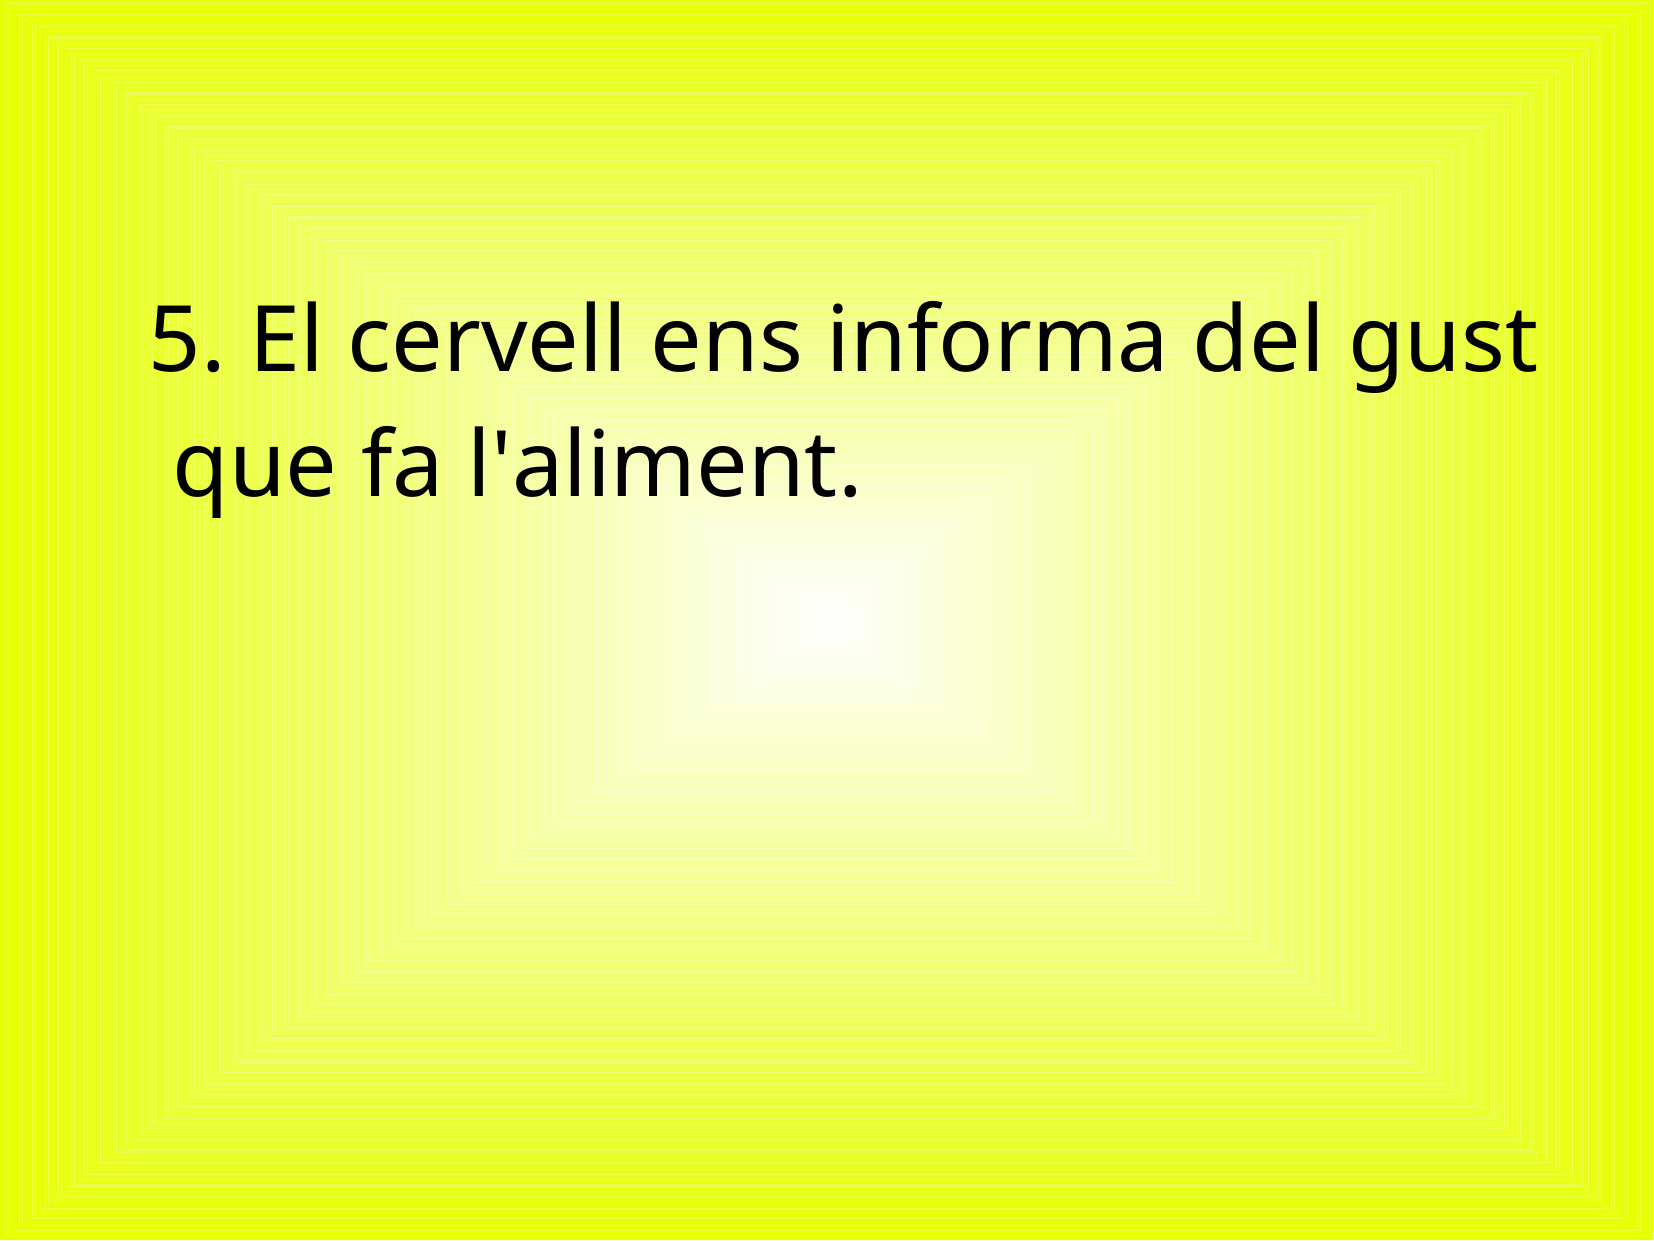

5. El cervell ens informa del gust
 que fa l'aliment.